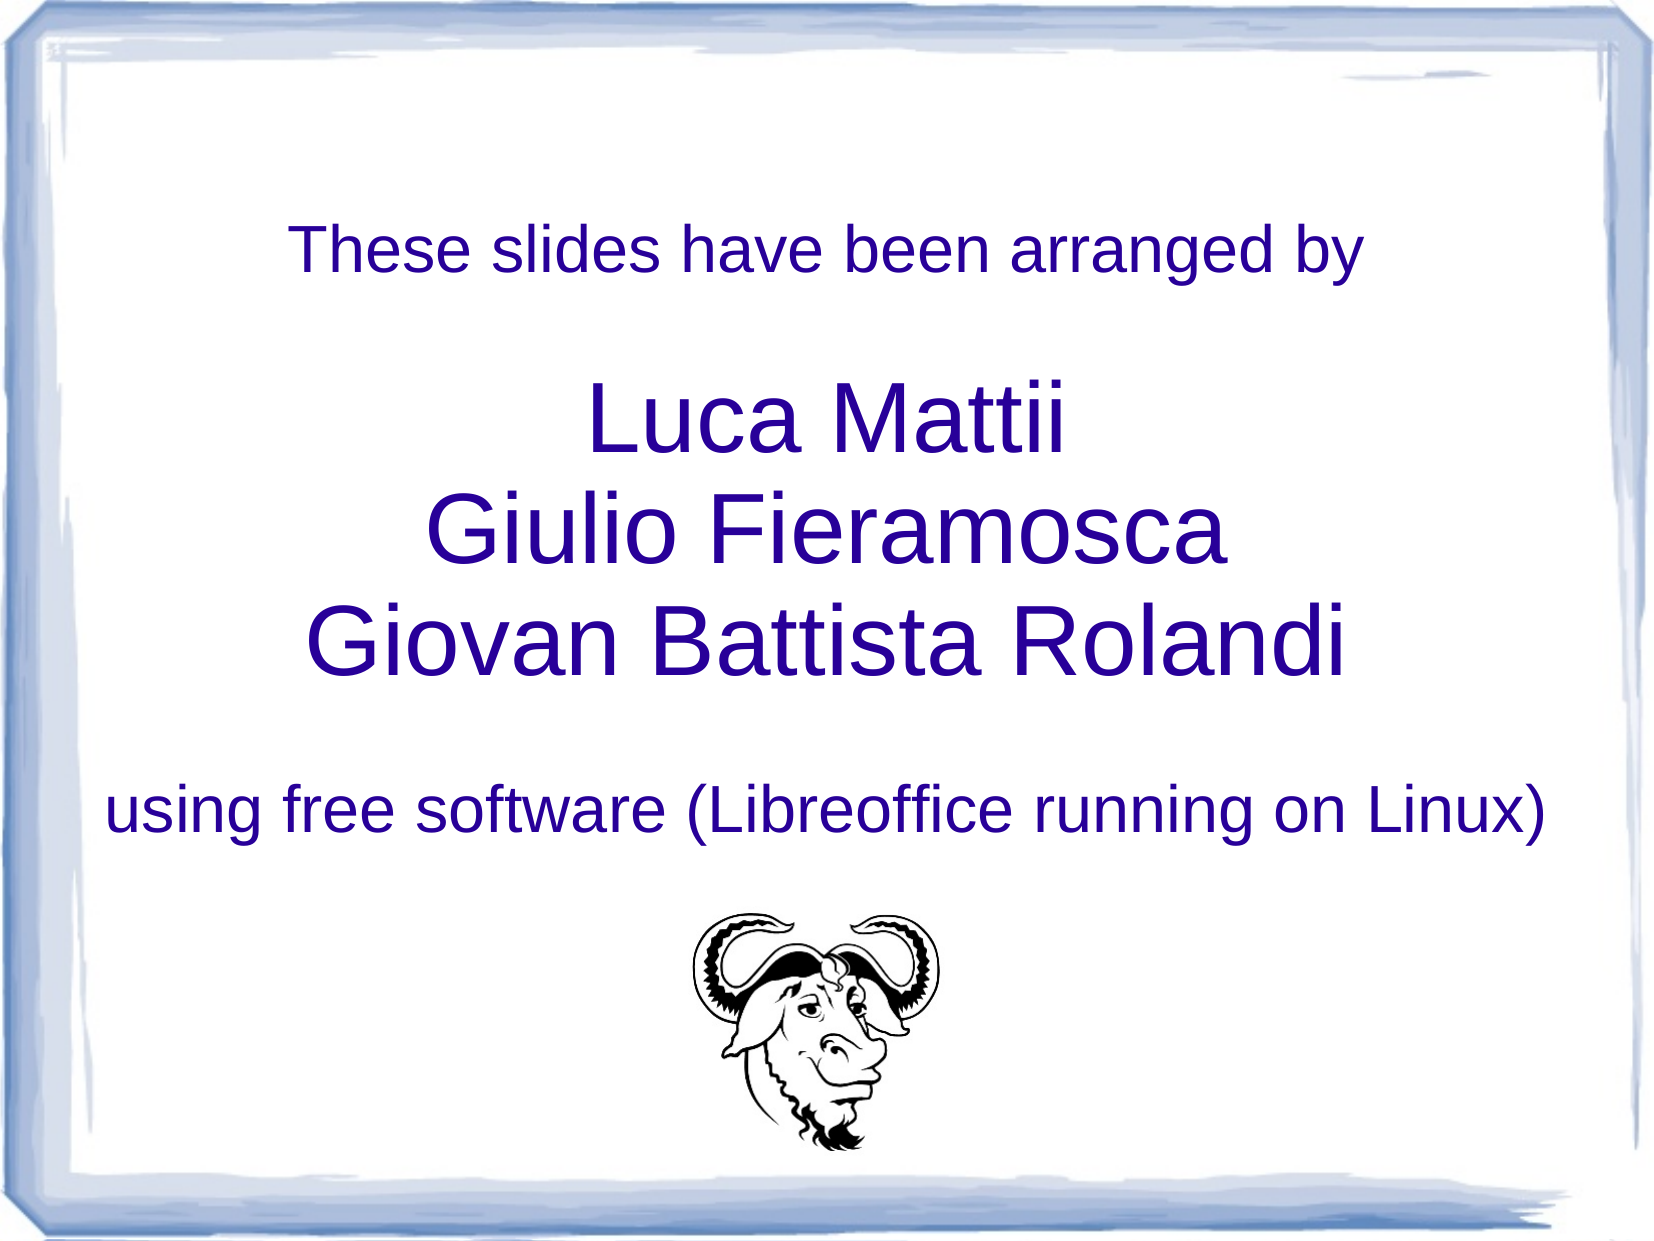

# These slides have been arranged by
Luca Mattii
Giulio Fieramosca
Giovan Battista Rolandi
using free software (Libreoffice running on Linux)